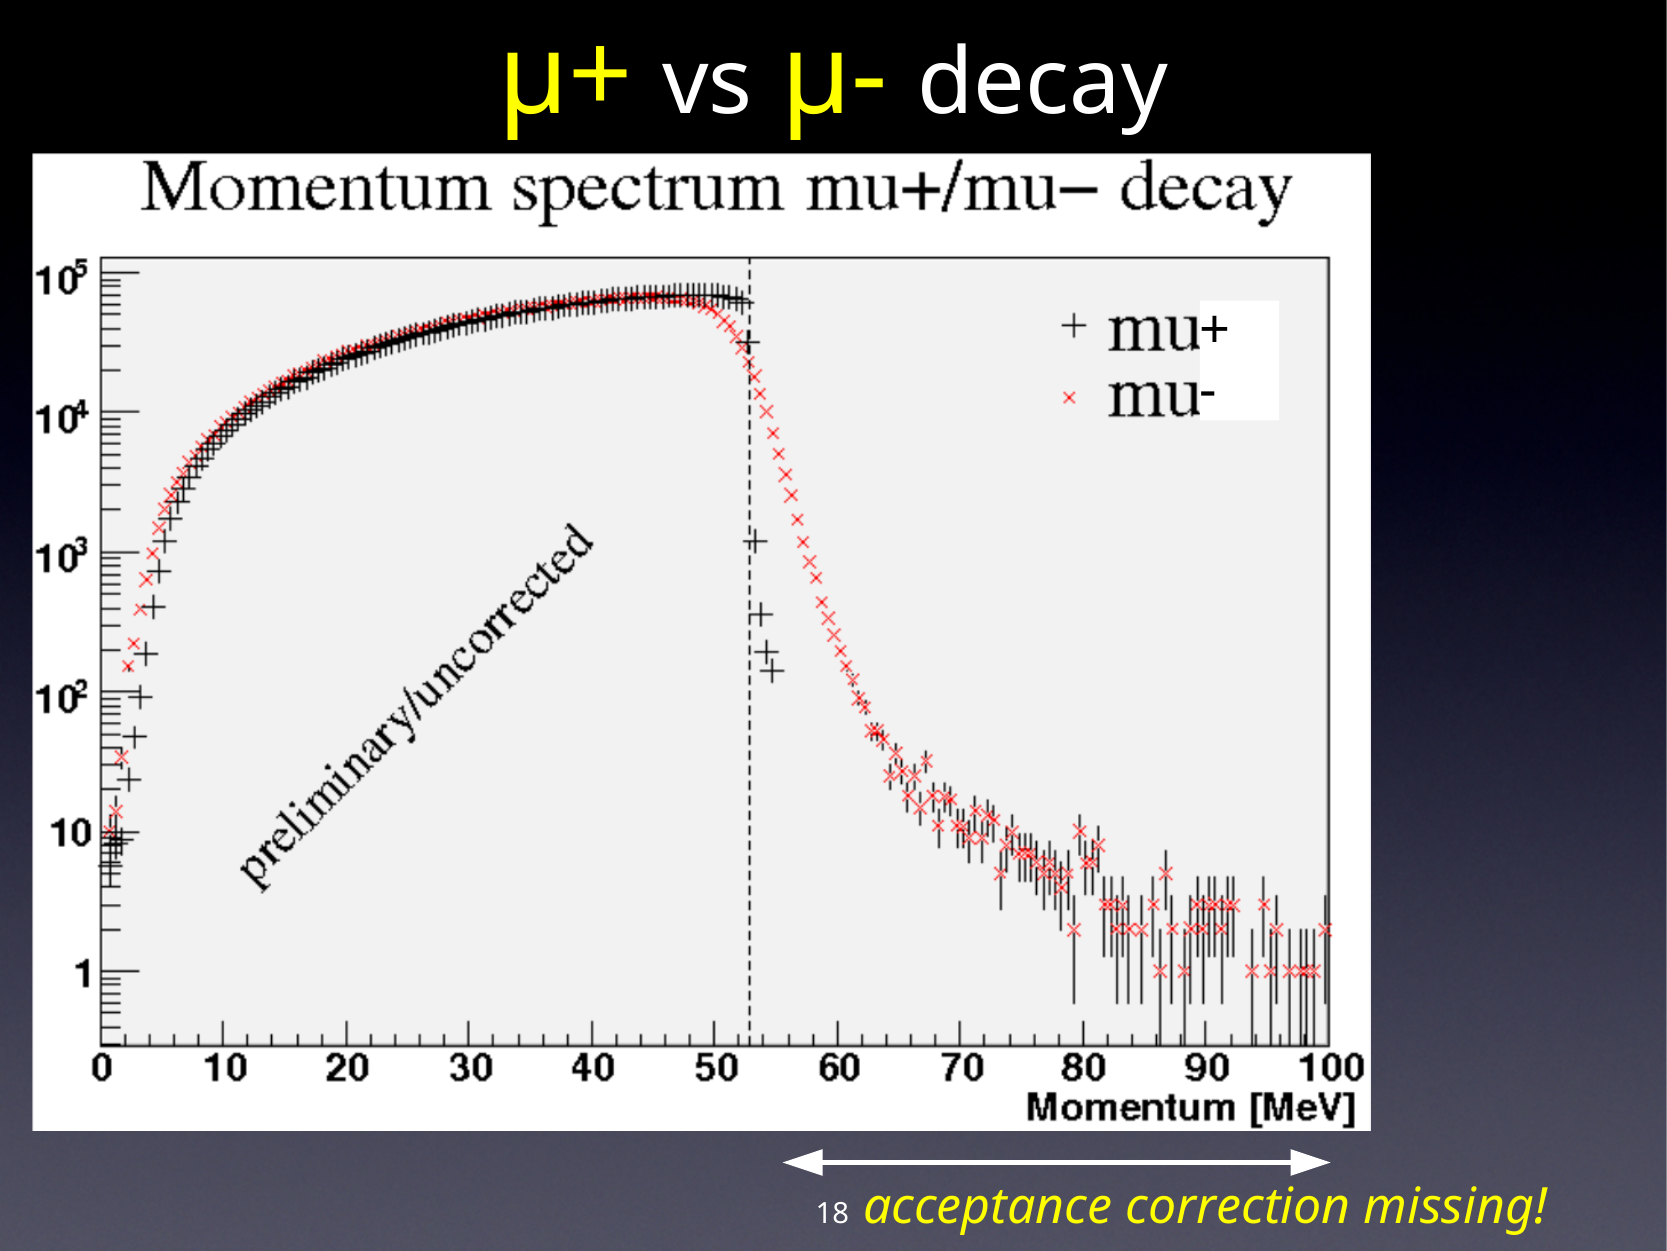

# μ+ vs μ- decay
+
-
acceptance correction missing!